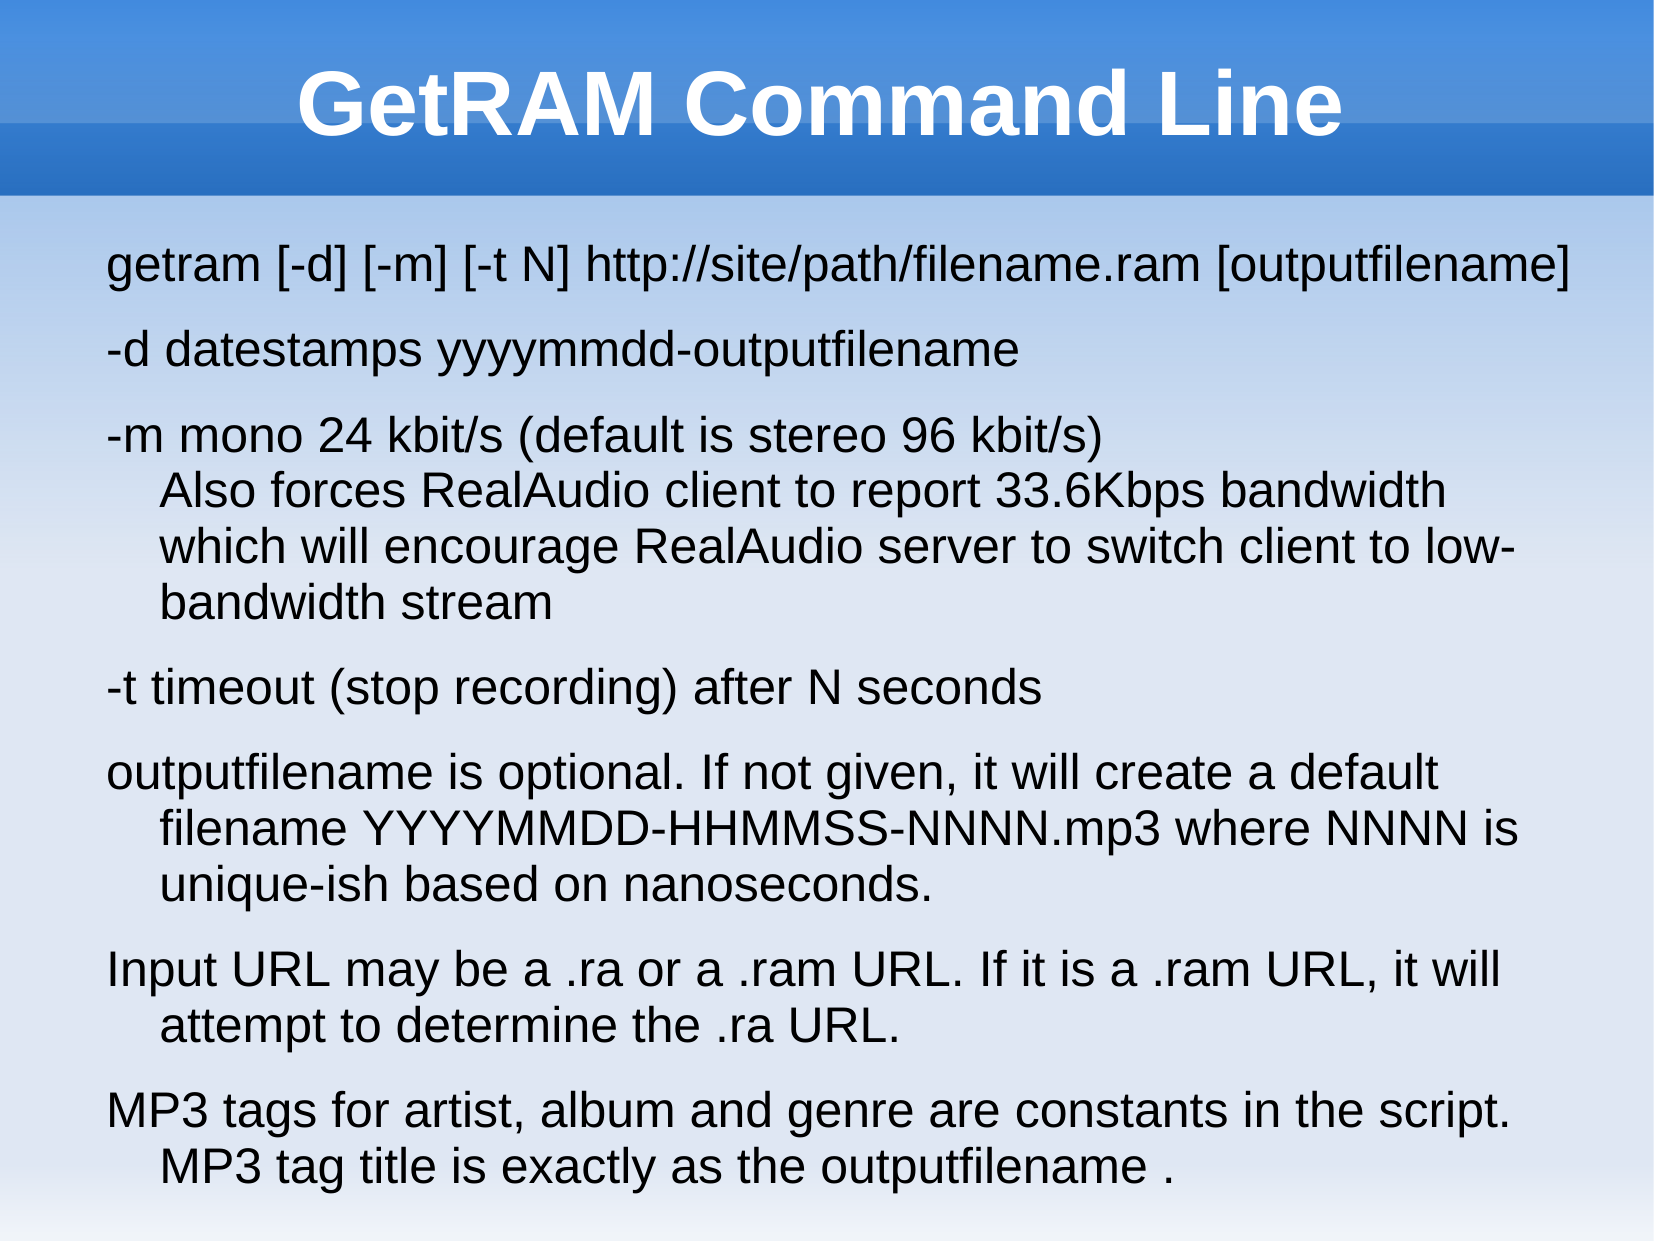

# GetRAM Command Line
getram [-d] [-m] [-t N] http://site/path/filename.ram [outputfilename]
-d datestamps yyyymmdd-outputfilename
-m mono 24 kbit/s (default is stereo 96 kbit/s)
Also forces RealAudio client to report 33.6Kbps bandwidth which will encourage RealAudio server to switch client to low-bandwidth stream
-t timeout (stop recording) after N seconds
outputfilename is optional. If not given, it will create a default filename YYYYMMDD-HHMMSS-NNNN.mp3 where NNNN is unique-ish based on nanoseconds.
Input URL may be a .ra or a .ram URL. If it is a .ram URL, it will attempt to determine the .ra URL.
MP3 tags for artist, album and genre are constants in the script. MP3 tag title is exactly as the outputfilename .